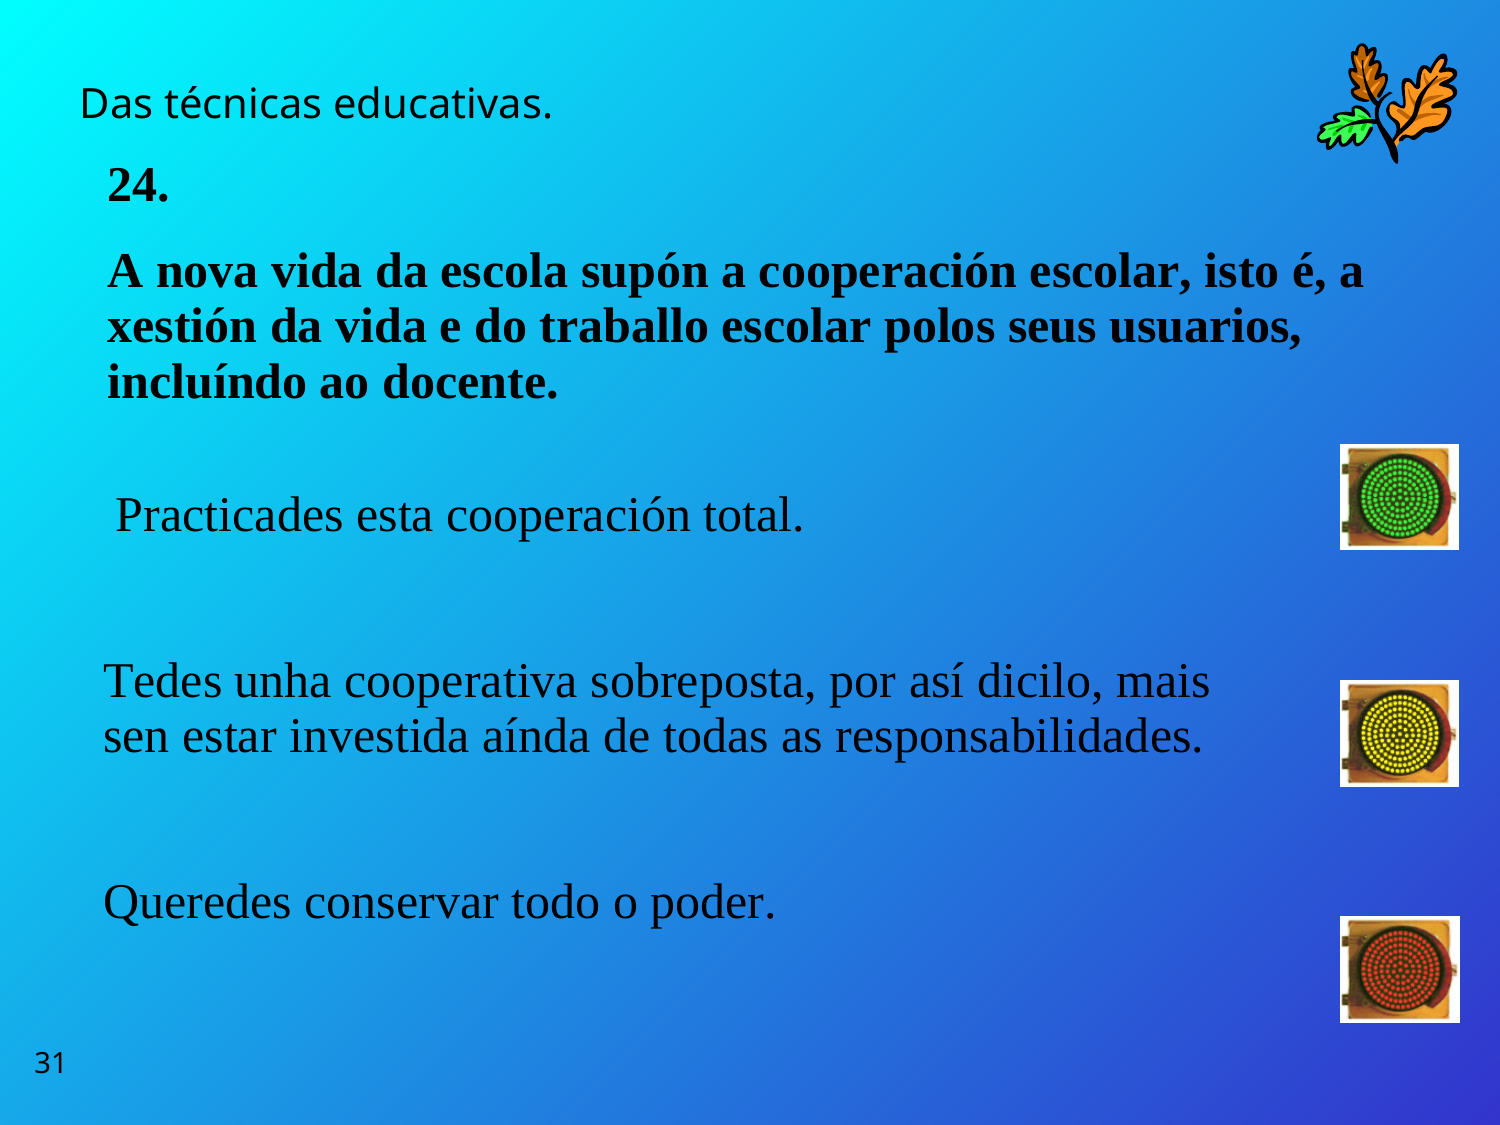

Das técnicas educativas.
24.
	A nova vida da escola supón a cooperación escolar, isto é, a xestión da vida e do traballo escolar polos seus usuarios, incluíndo ao docente.
 Practicades esta cooperación total.
Tedes unha cooperativa sobreposta, por así dicilo, mais sen estar investida aínda de todas as responsabilidades.
Queredes conservar todo o poder.
31